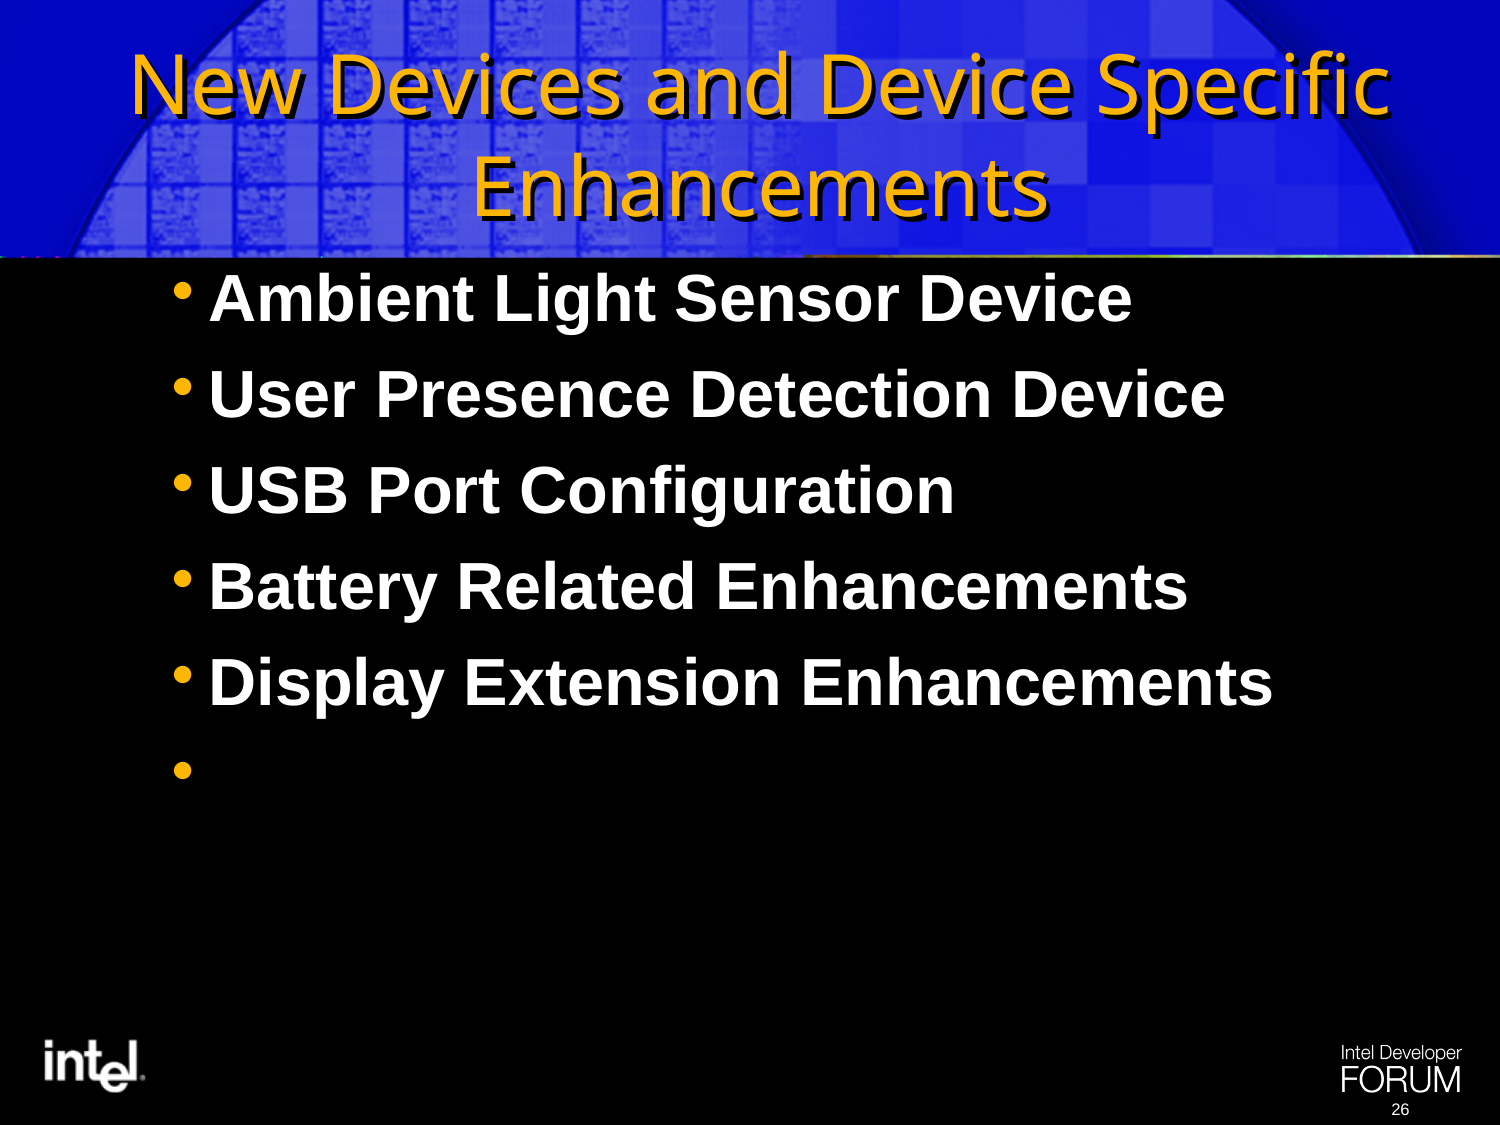

# New Devices and Device Specific Enhancements
Ambient Light Sensor Device
User Presence Detection Device
USB Port Configuration
Battery Related Enhancements
Display Extension Enhancements